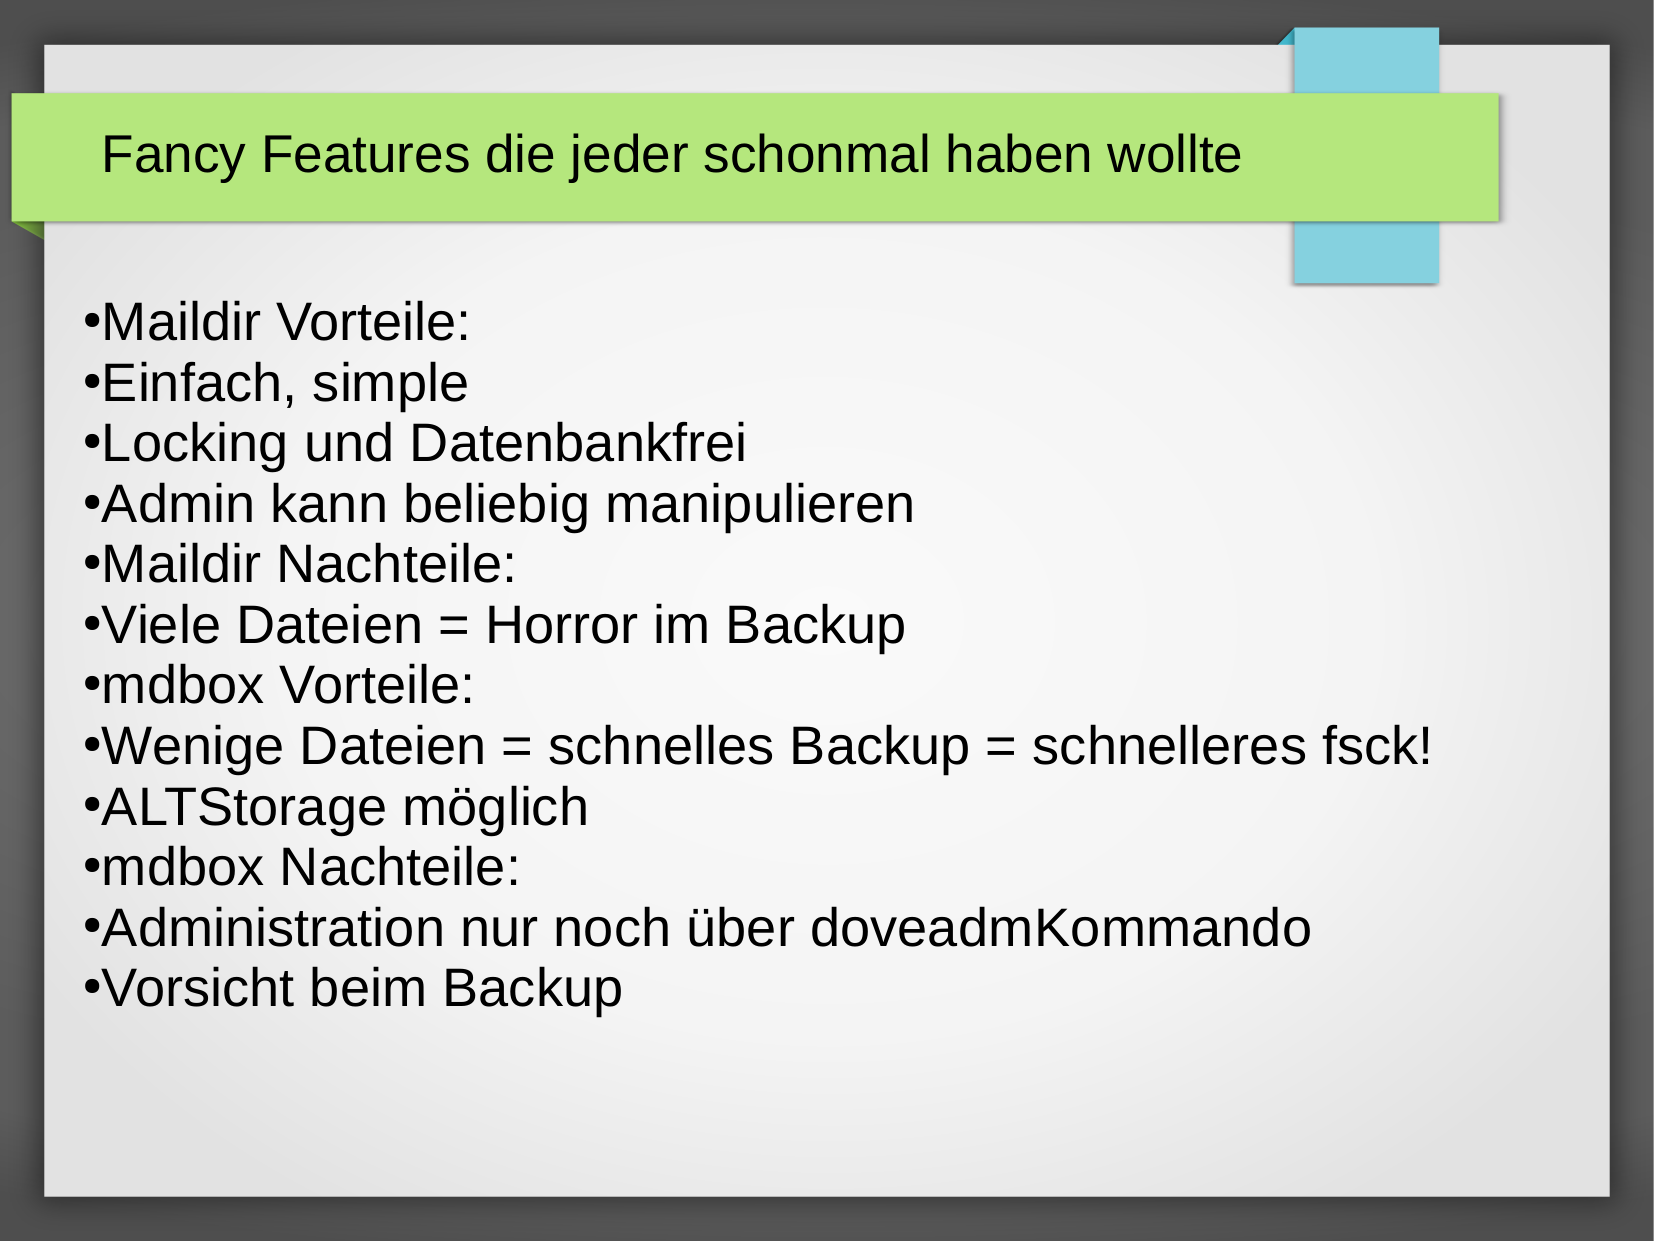

# Fancy Features die jeder schonmal haben wollte
Maildir Vorteile:
Einfach, simple
Locking­ und Datenbankfrei
Admin kann beliebig manipulieren
Maildir Nachteile:
Viele Dateien = Horror im Backup
mdbox Vorteile:
Wenige Dateien = schnelles Backup = schnelleres fsck!
ALT­Storage möglich
mdbox Nachteile:
Administration nur noch über doveadm­Kommando
Vorsicht beim Backup